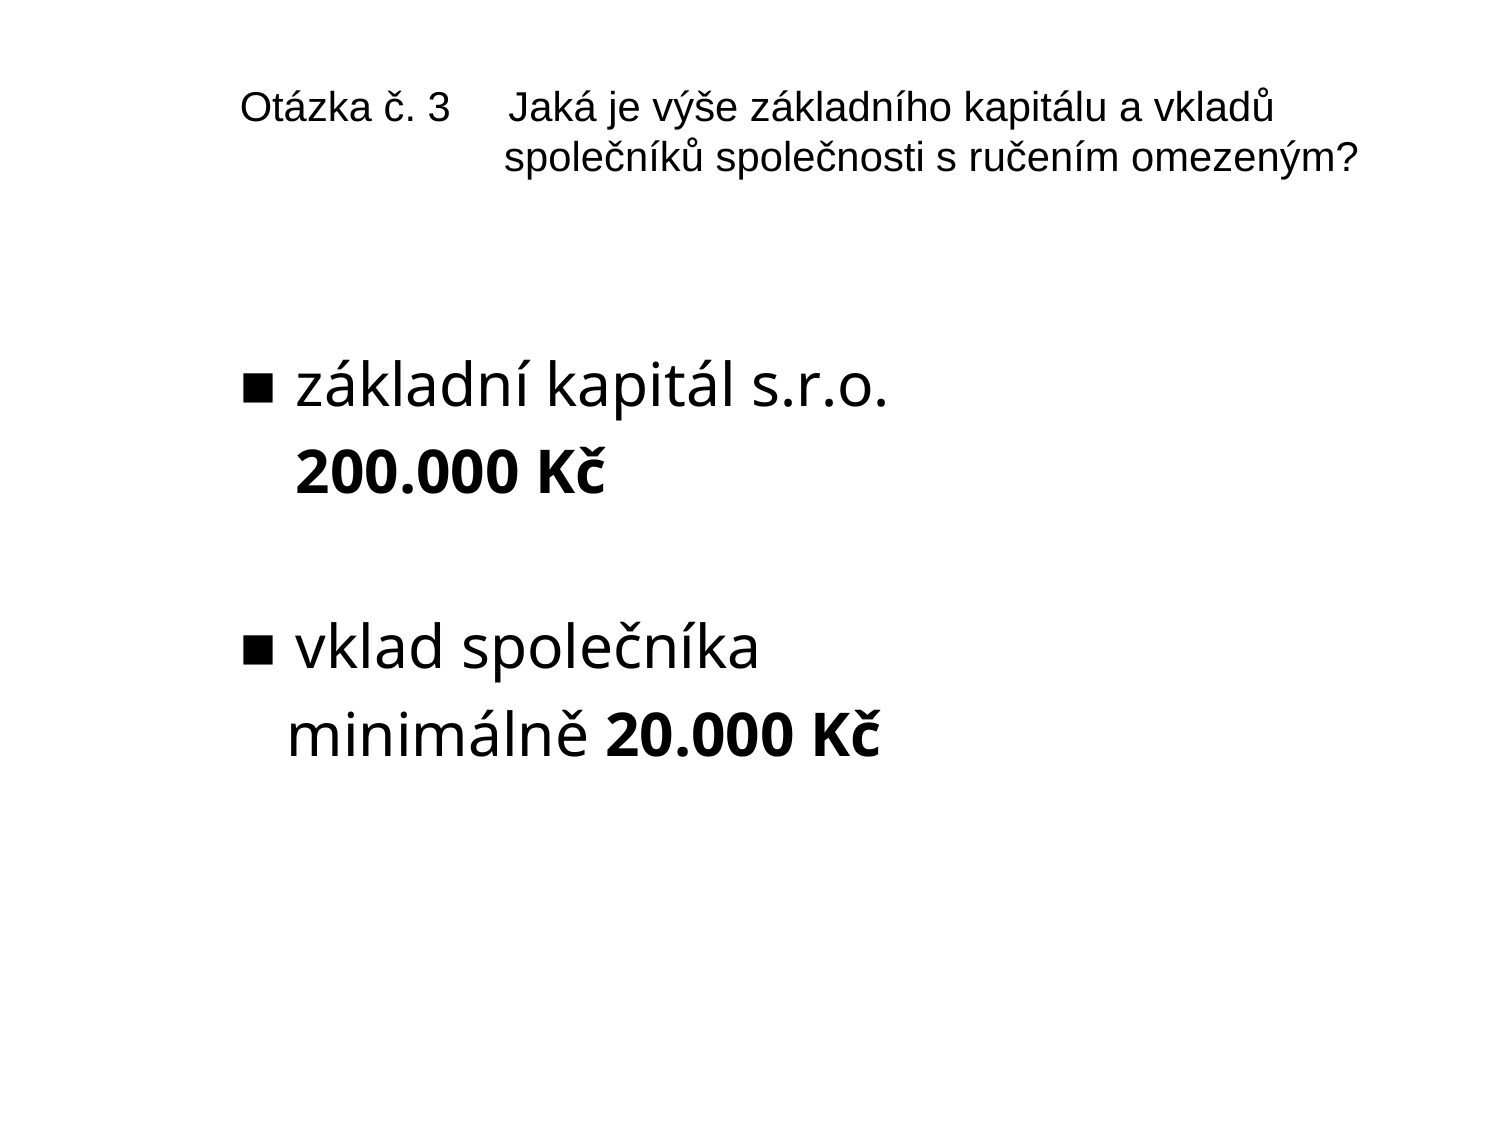

# Otázka č. 3 Jaká je výše základního kapitálu a vkladů společníků společnosti s ručením omezeným?
■	základní kapitál s.r.o.
	200.000 Kč
■	vklad společníka
 minimálně 20.000 Kč